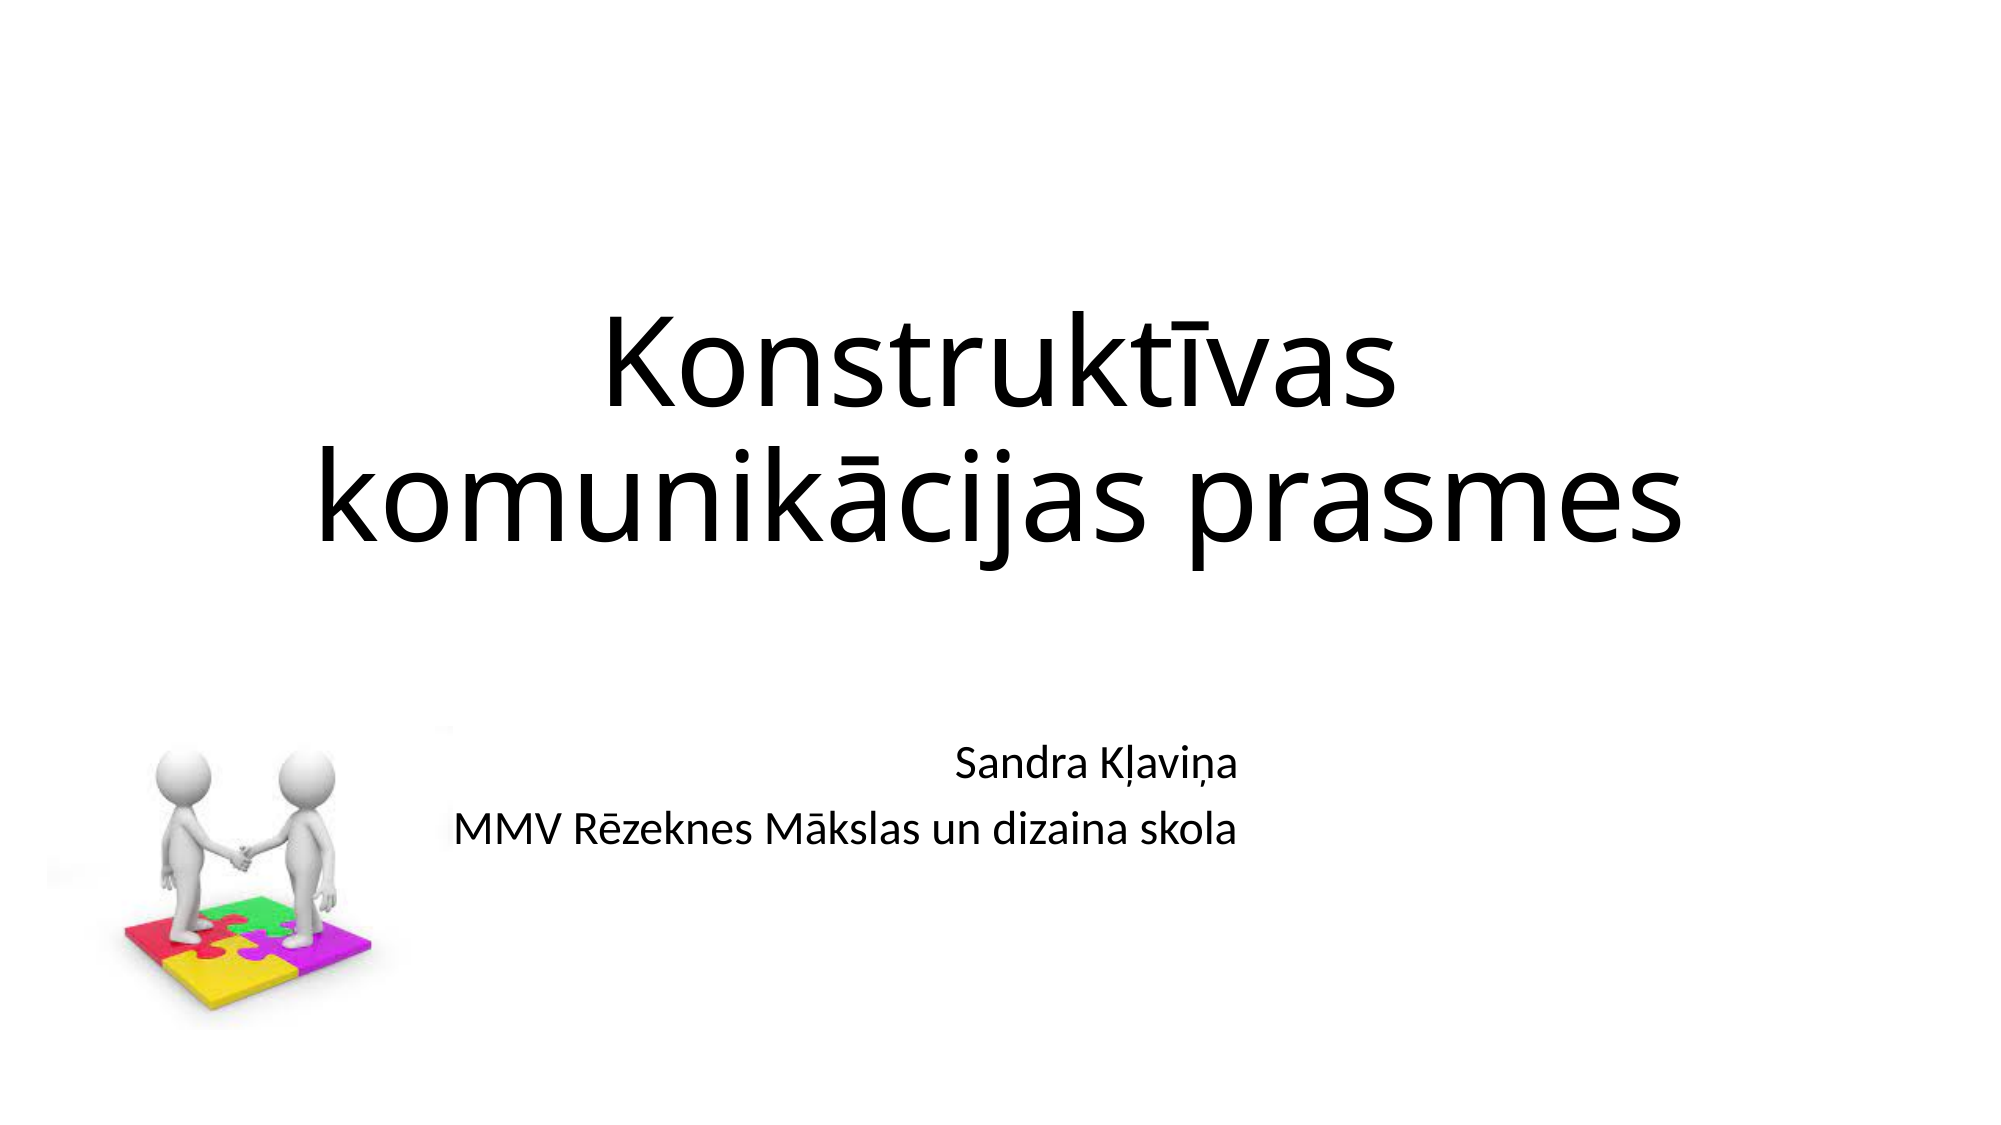

# Konstruktīvas komunikācijas prasmes
Sandra Kļaviņa
MIKC LMMV Rēzeknes Mākslas un dizaina skola